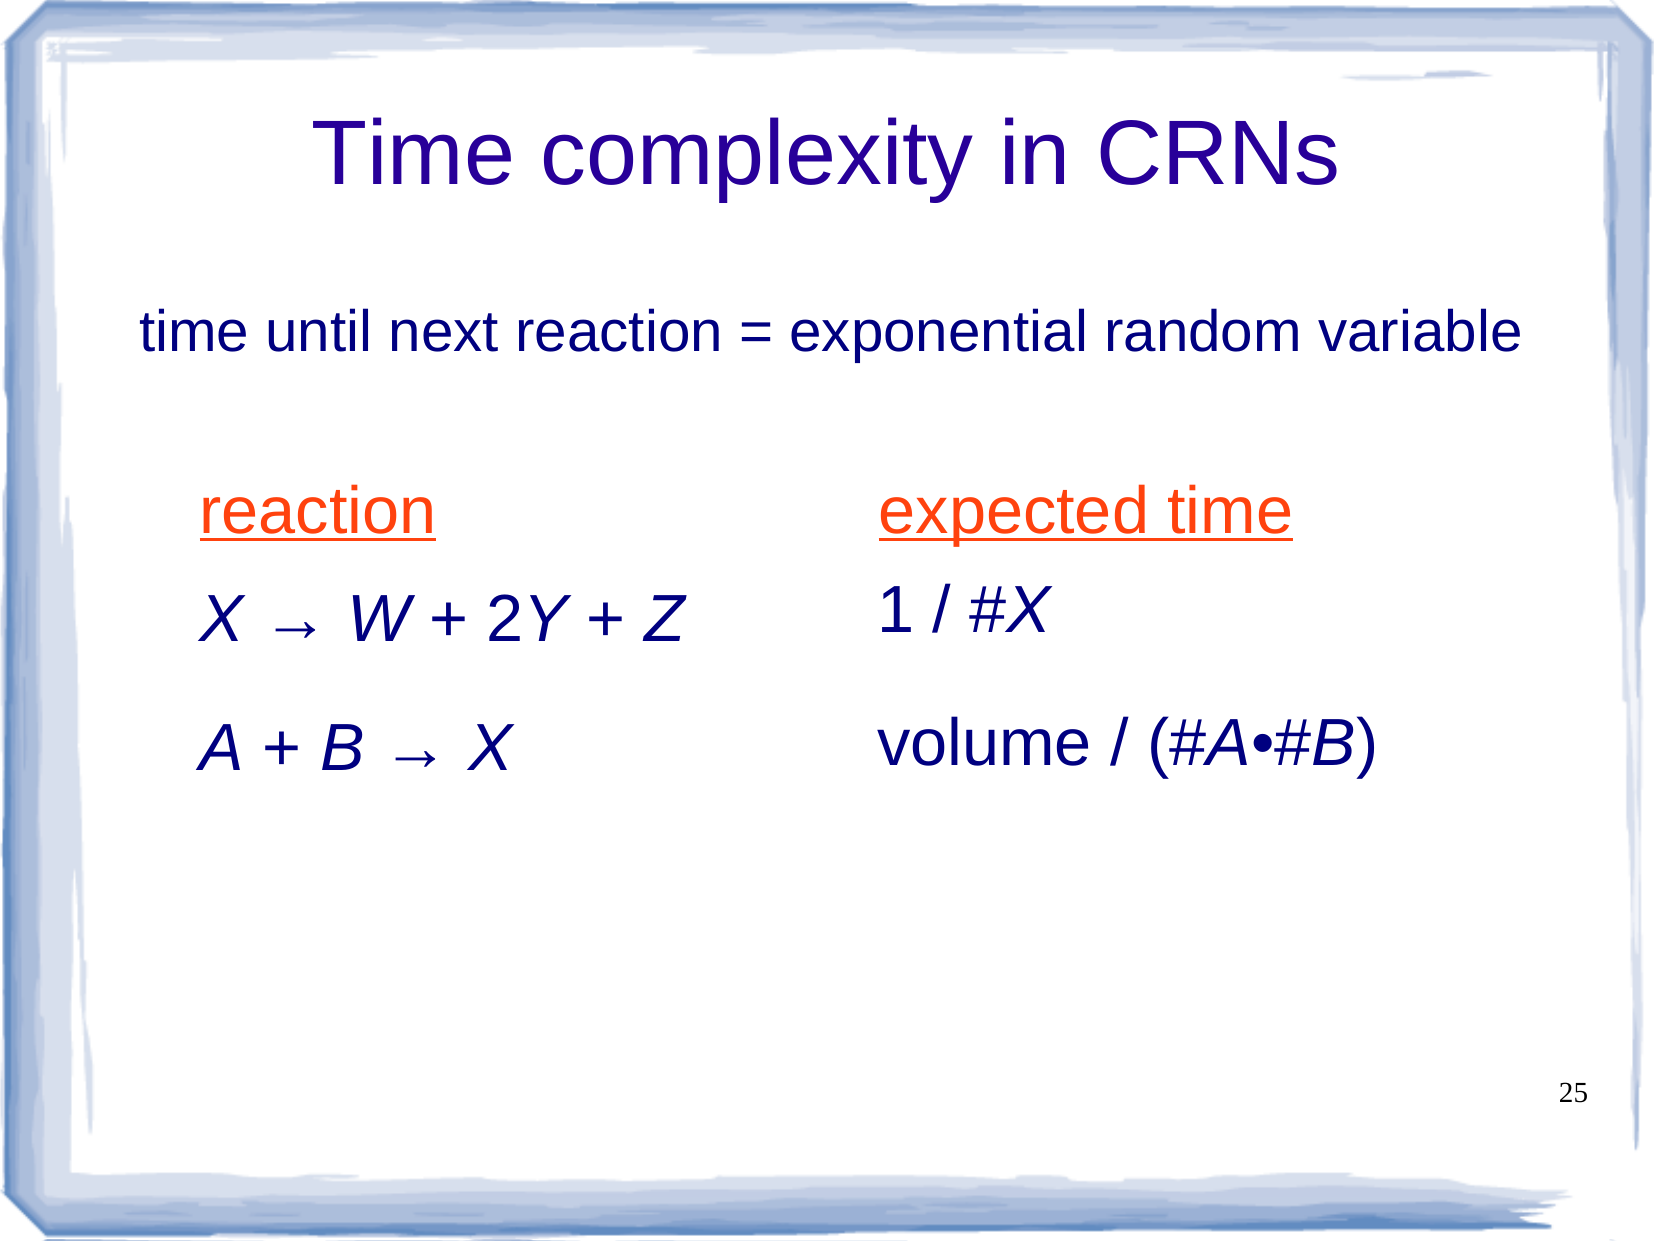

# Time complexity in CRNs
time until next reaction = exponential random variable
reaction
expected time
1 / #X
X → W + 2Y + Z
volume / (#A•#B)
A + B → X
25